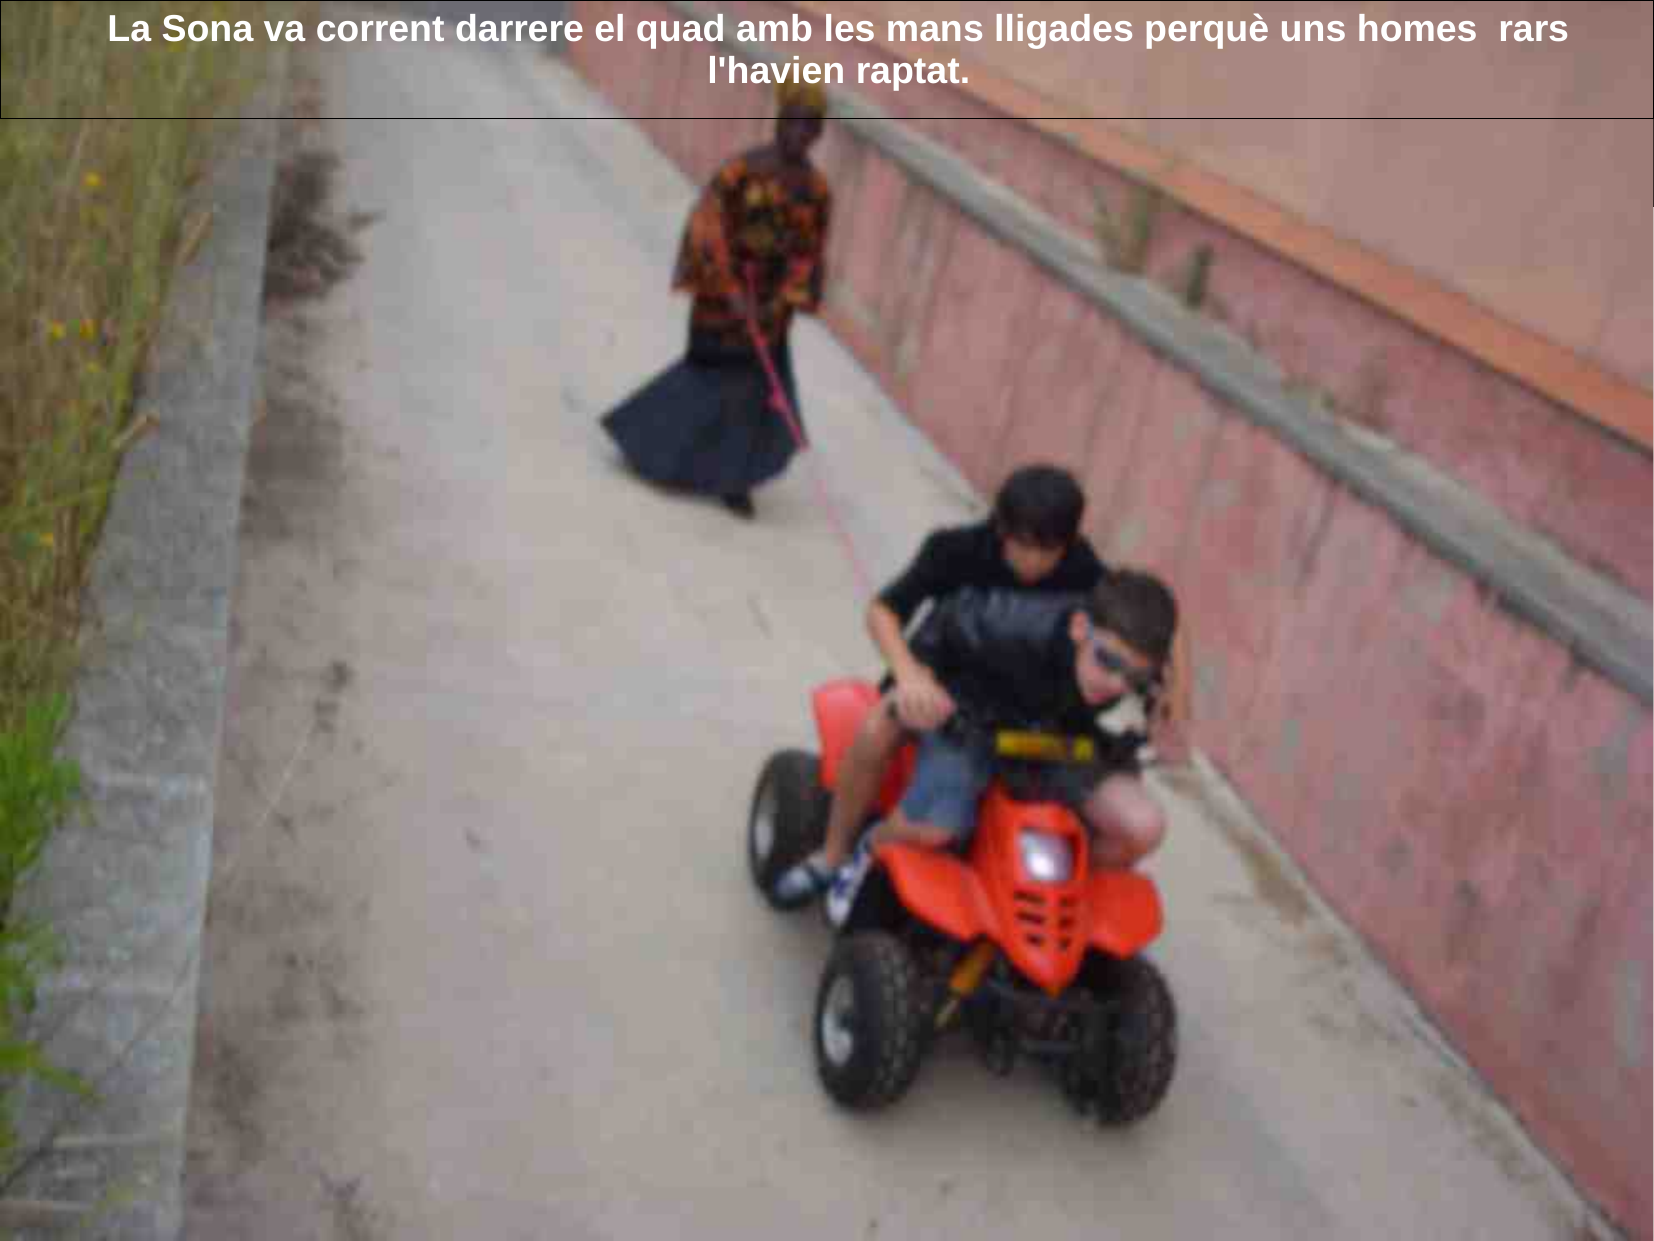

La Sona va corrent darrere el quat amb les mans lligades perque uns homes rars l'havien
 raptat.
La Sona va corrent darrere el quad amb les mans lligades perquè uns homes rars l'havien raptat.